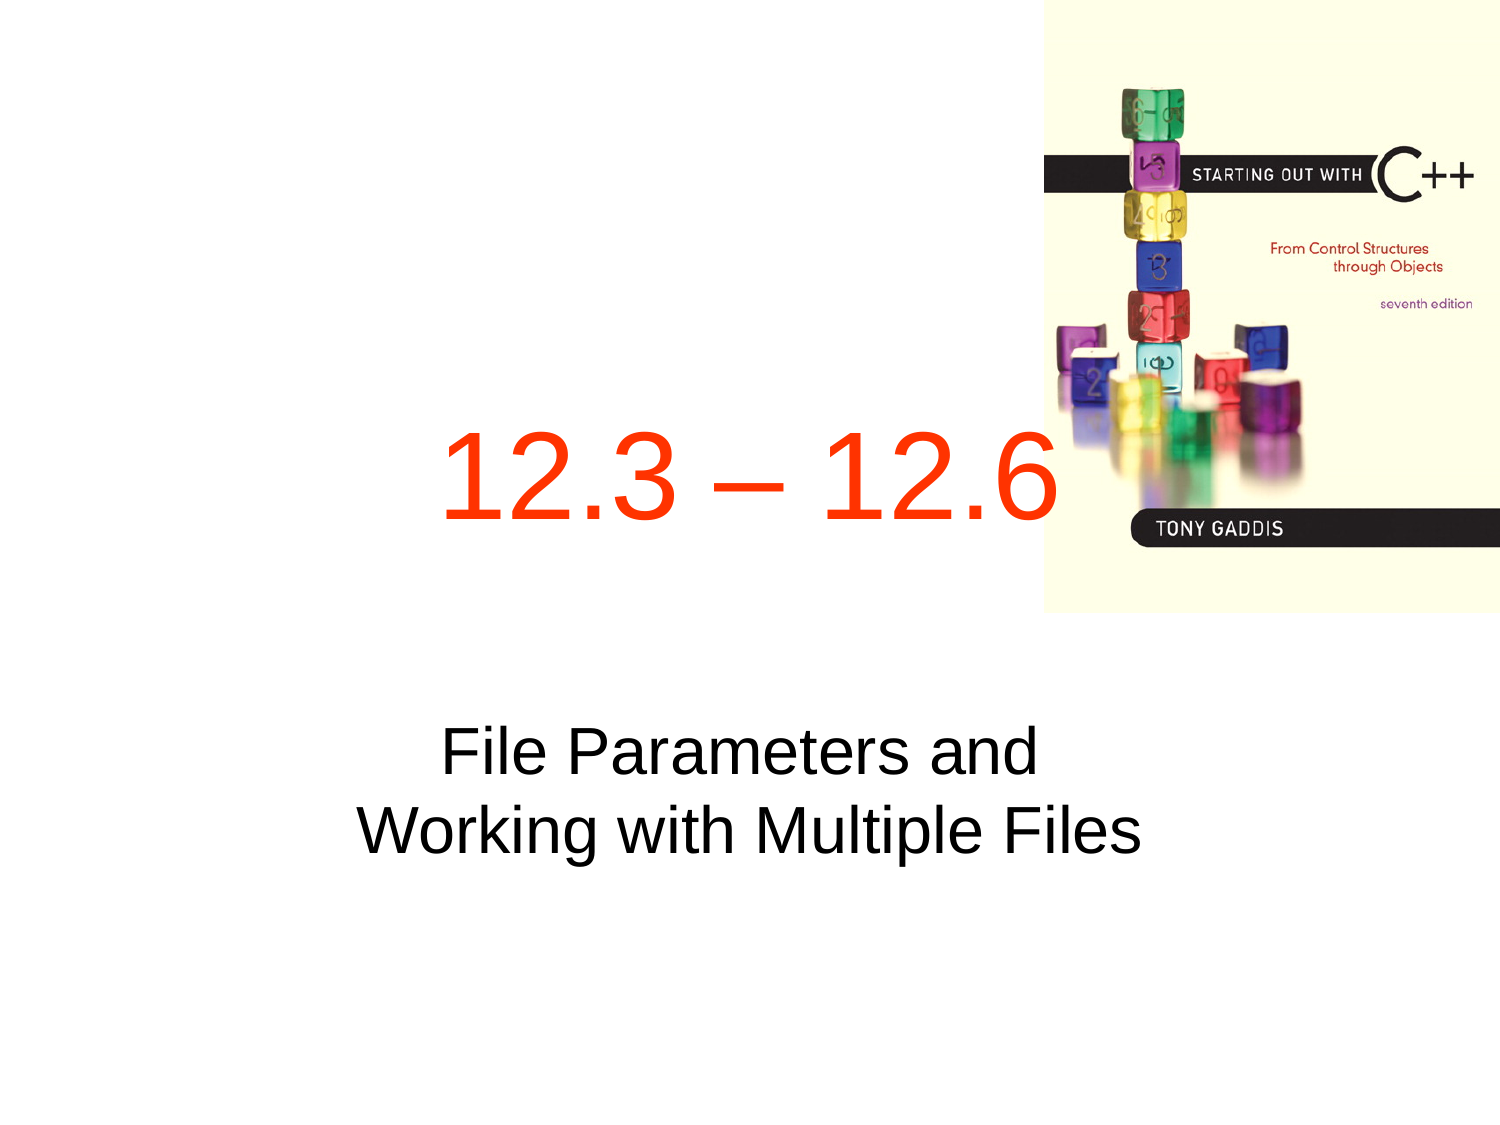

# 12.3 – 12.6
File Parameters and
Working with Multiple Files